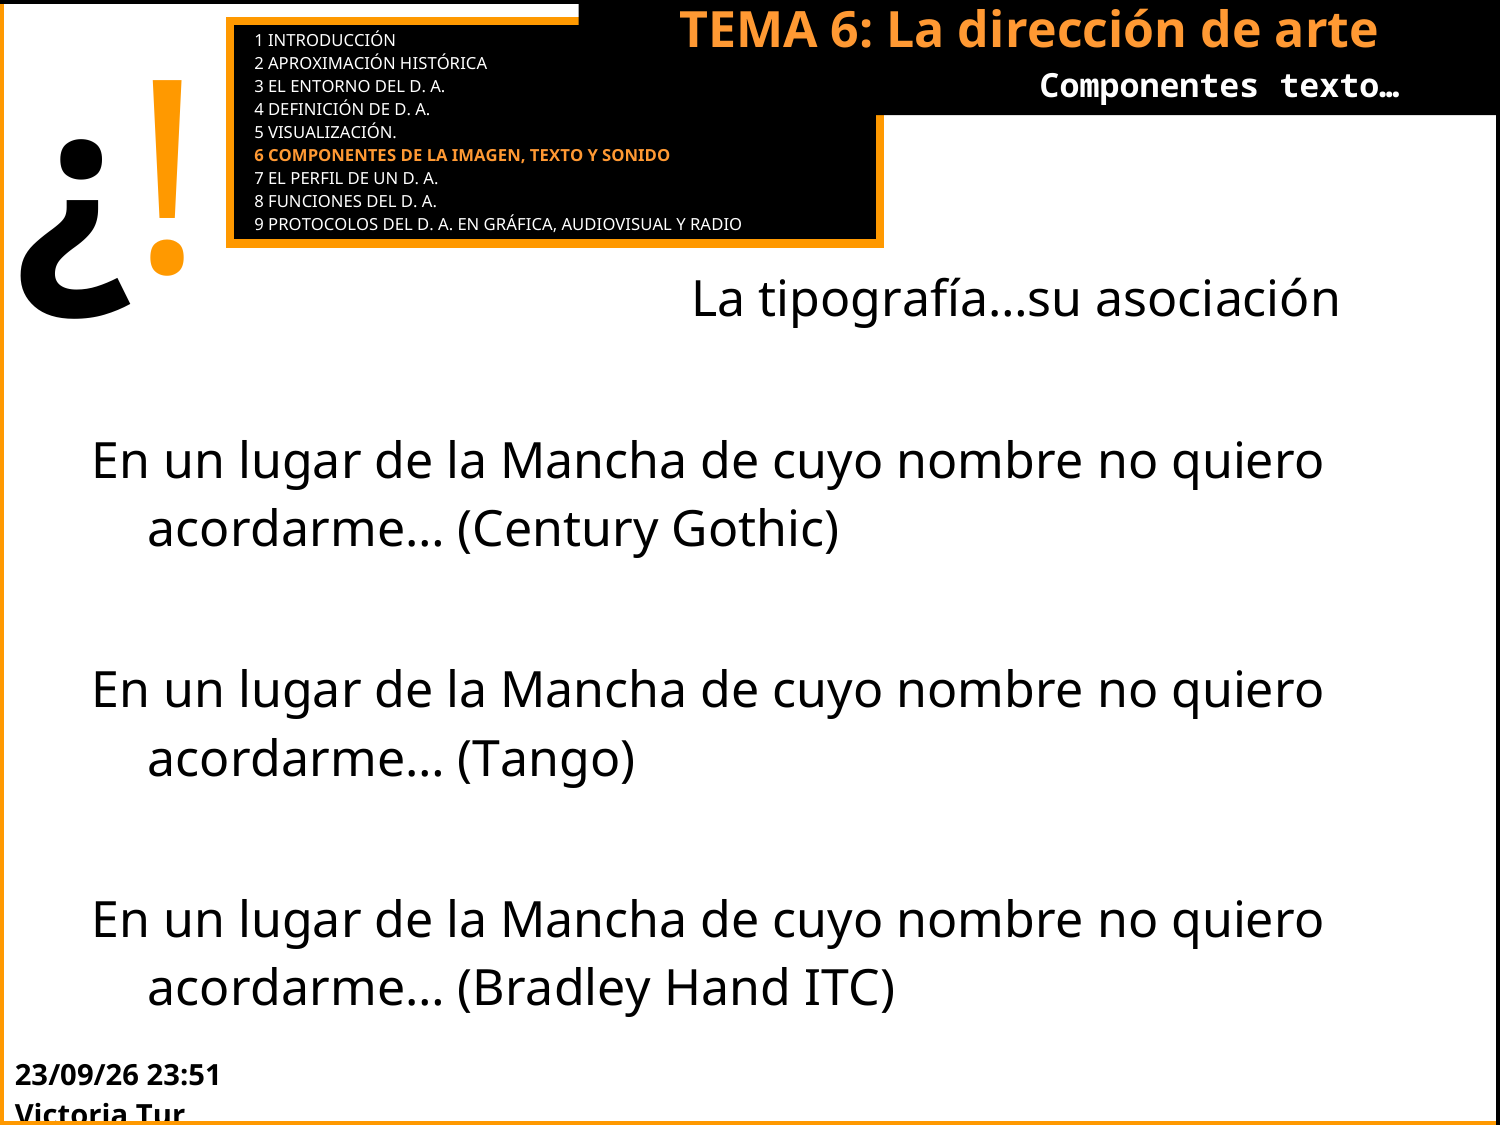

TEMA 6: La dirección de arte
Componentes texto…
1 INTRODUCCIÓN
2 APROXIMACIÓN HISTÓRICA
3 EL ENTORNO DEL D. A.
4 DEFINICIÓN DE D. A.
5 VISUALIZACIÓN.
6 COMPONENTES DE LA IMAGEN, TEXTO Y SONIDO
7 EL PERFIL DE UN D. A.
8 FUNCIONES DEL D. A.
9 PROTOCOLOS DEL D. A. EN GRÁFICA, AUDIOVISUAL Y RADIO
# La tipografía…su asociación
En un lugar de la Mancha de cuyo nombre no quiero acordarme… (Century Gothic)
En un lugar de la Mancha de cuyo nombre no quiero acordarme… (Tango)
En un lugar de la Mancha de cuyo nombre no quiero acordarme… (Bradley Hand ITC)